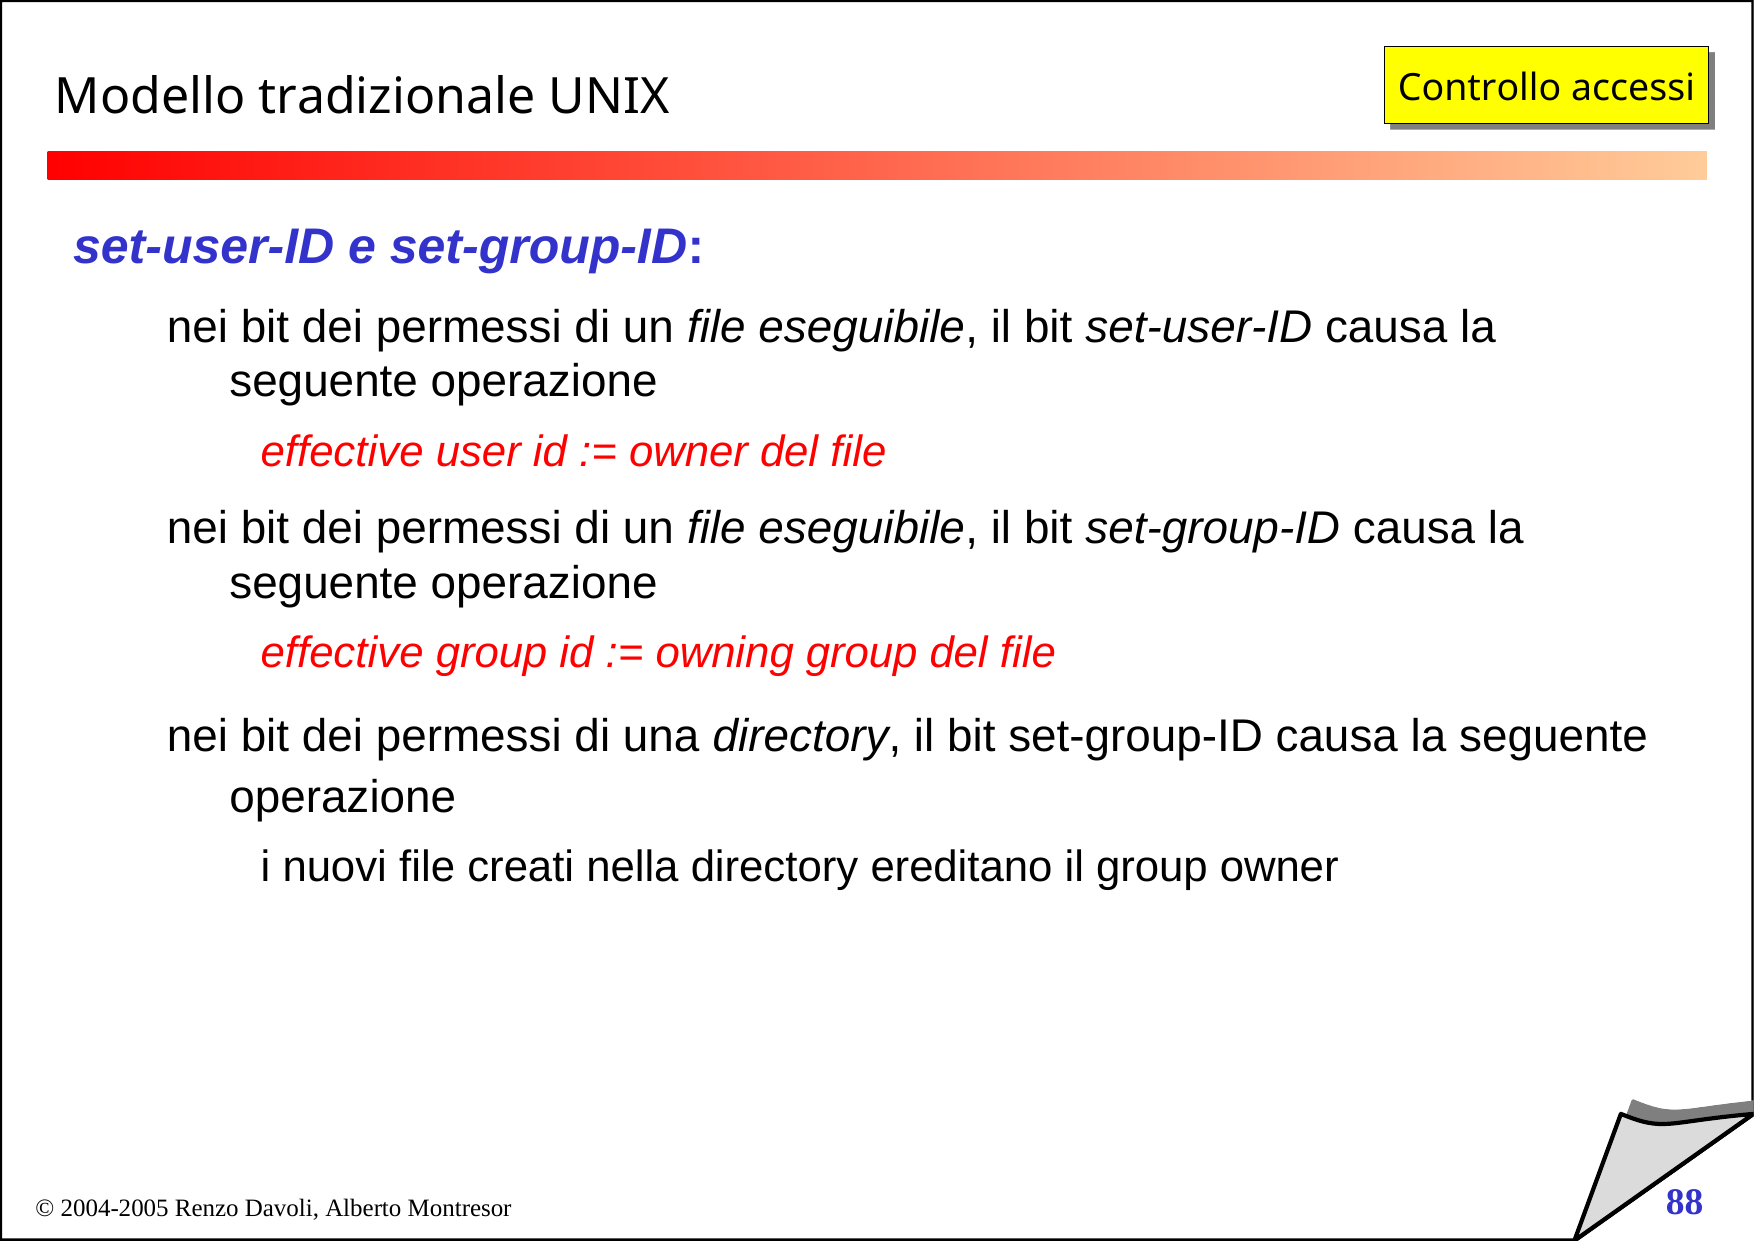

Controllo accessi
# Modello tradizionale UNIX
set-user-ID e set-group-ID:
nei bit dei permessi di un file eseguibile, il bit set-user-ID causa la seguente operazione
effective user id := owner del file
nei bit dei permessi di un file eseguibile, il bit set-group-ID causa la seguente operazione
effective group id := owning group del file
nei bit dei permessi di una directory, il bit set-group-ID causa la seguente operazione
i nuovi file creati nella directory ereditano il group owner